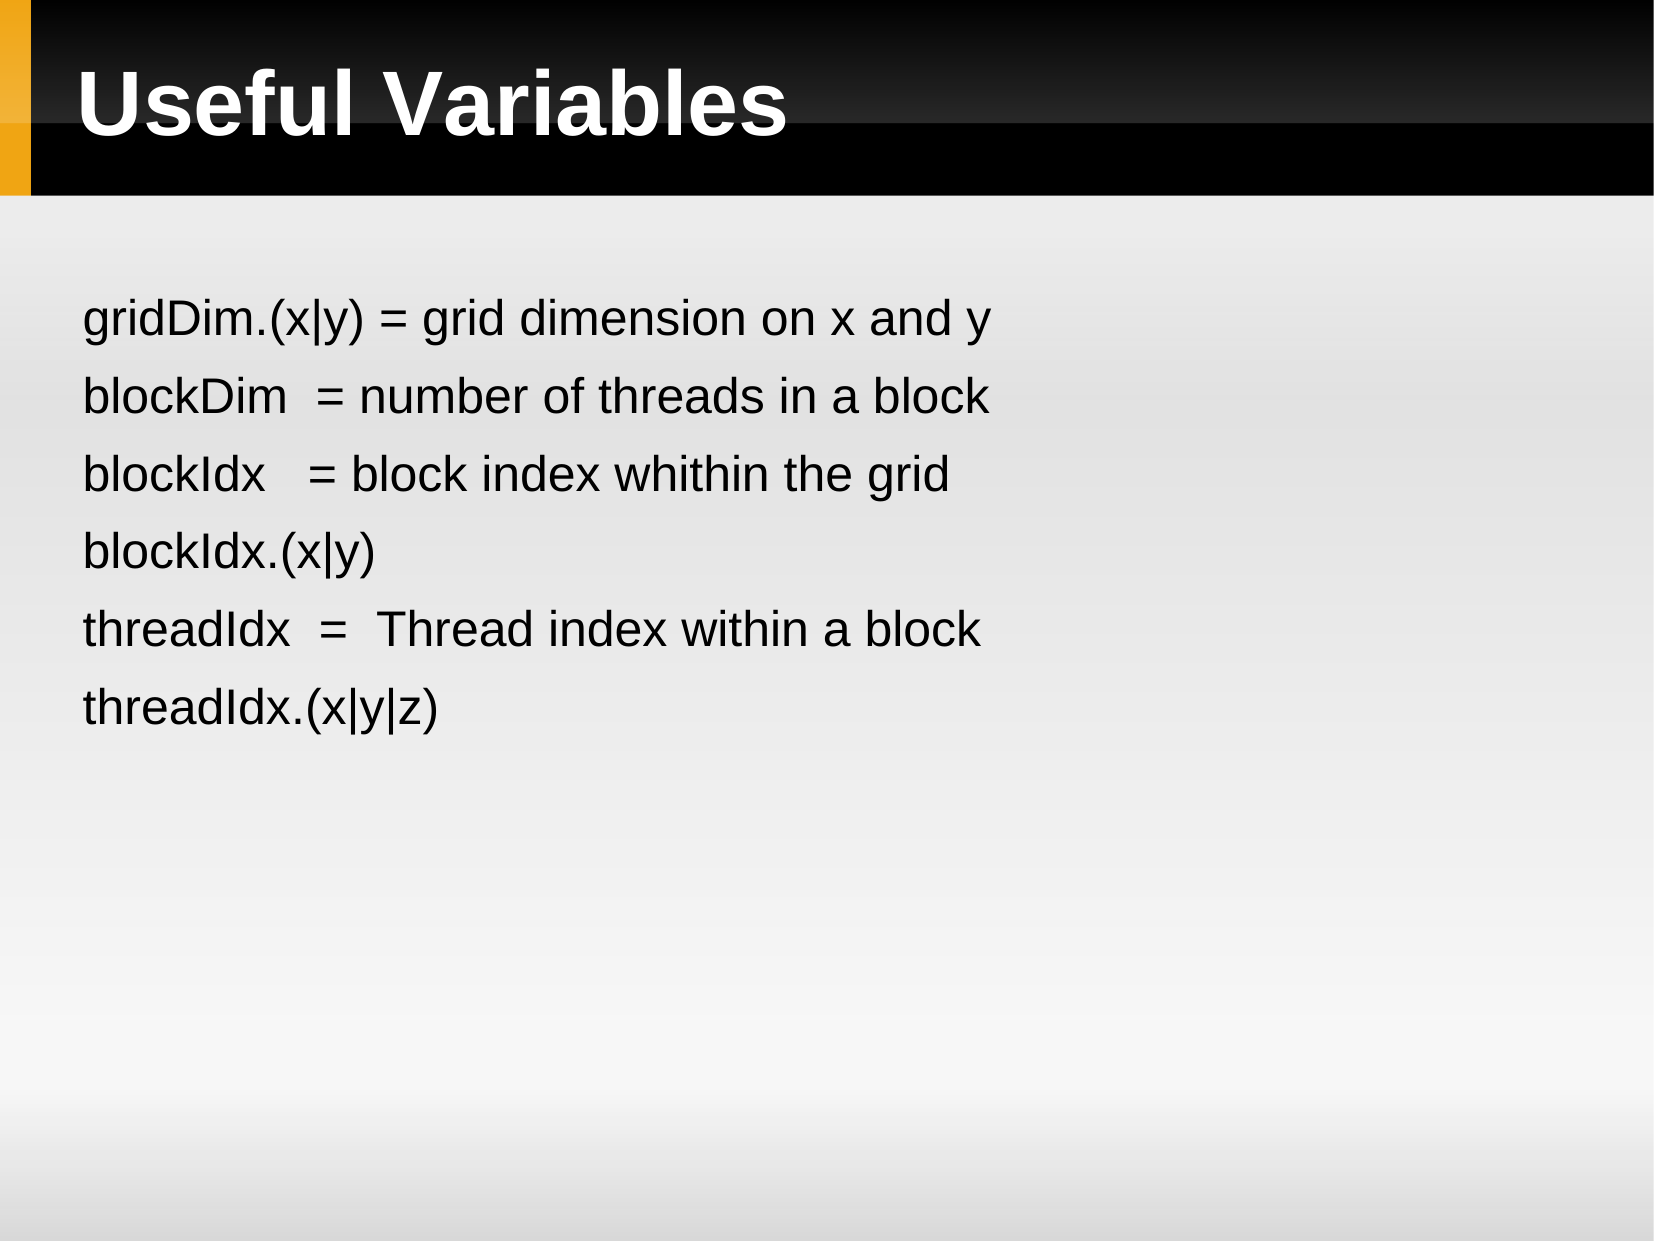

# Useful Variables
gridDim.(x|y) = grid dimension on x and y
blockDim = number of threads in a block
blockIdx = block index whithin the grid
blockIdx.(x|y)
threadIdx = Thread index within a block
threadIdx.(x|y|z)